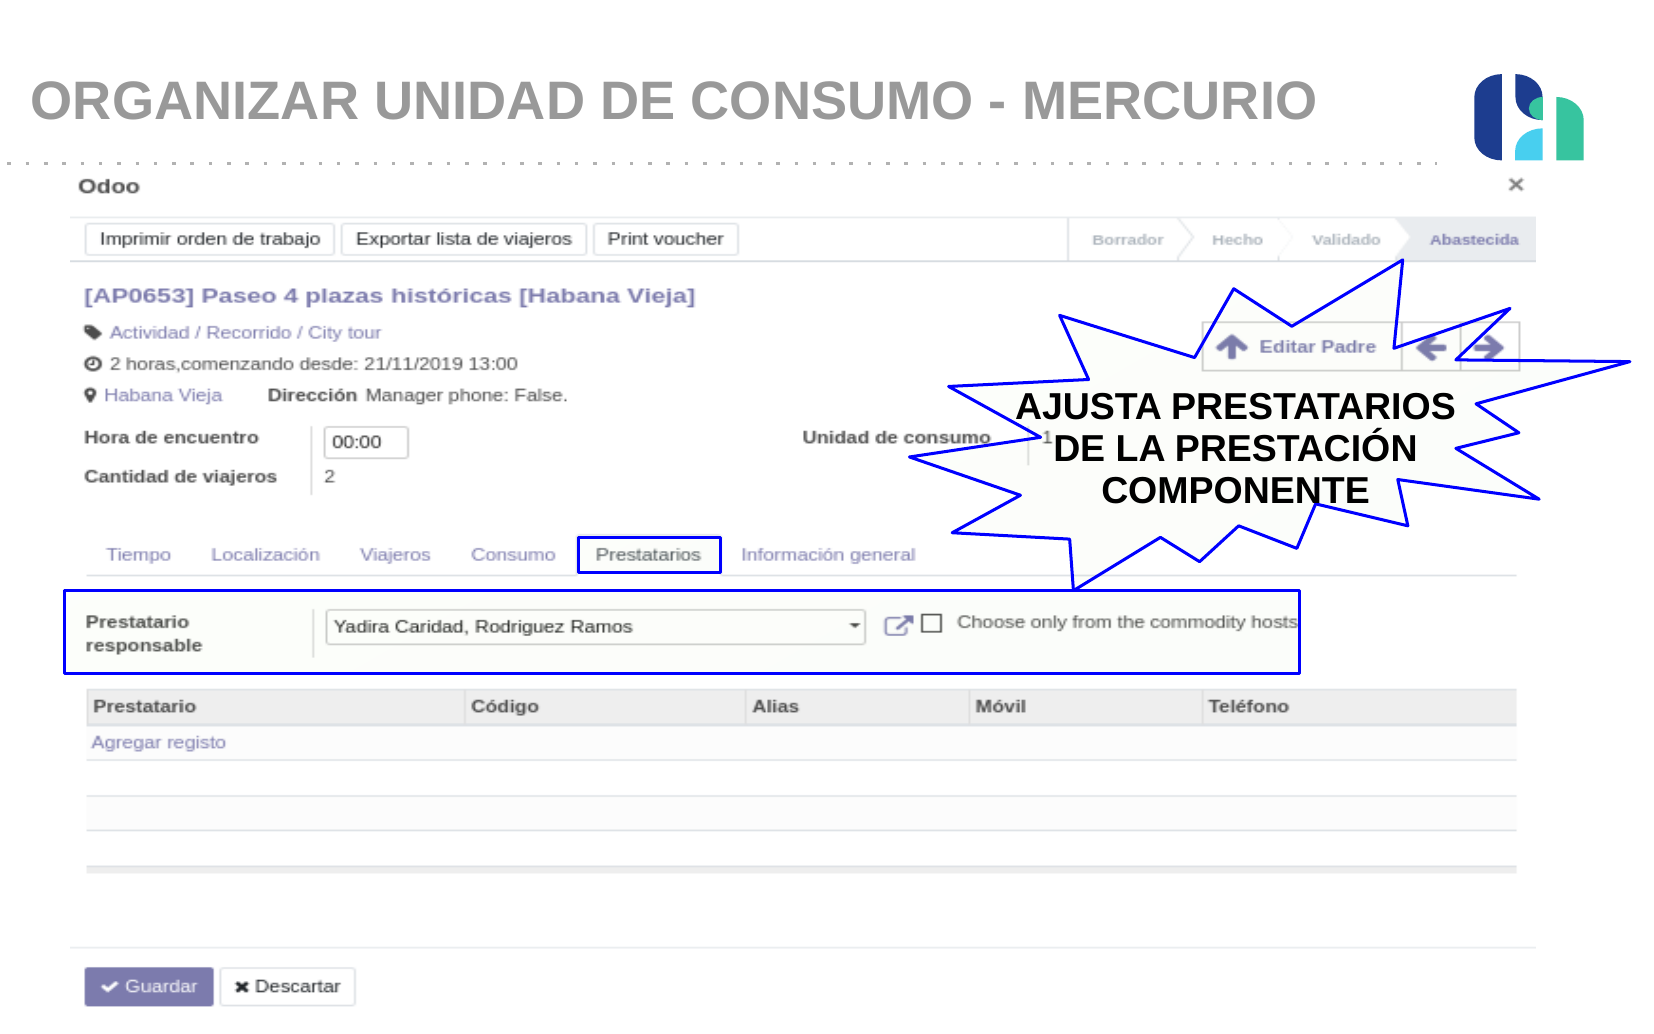

ORGANIZAR UNIDAD DE CONSUMO - MERCURIO
AJUSTA PRESTATARIOS
DE LA PRESTACIÓN
COMPONENTE